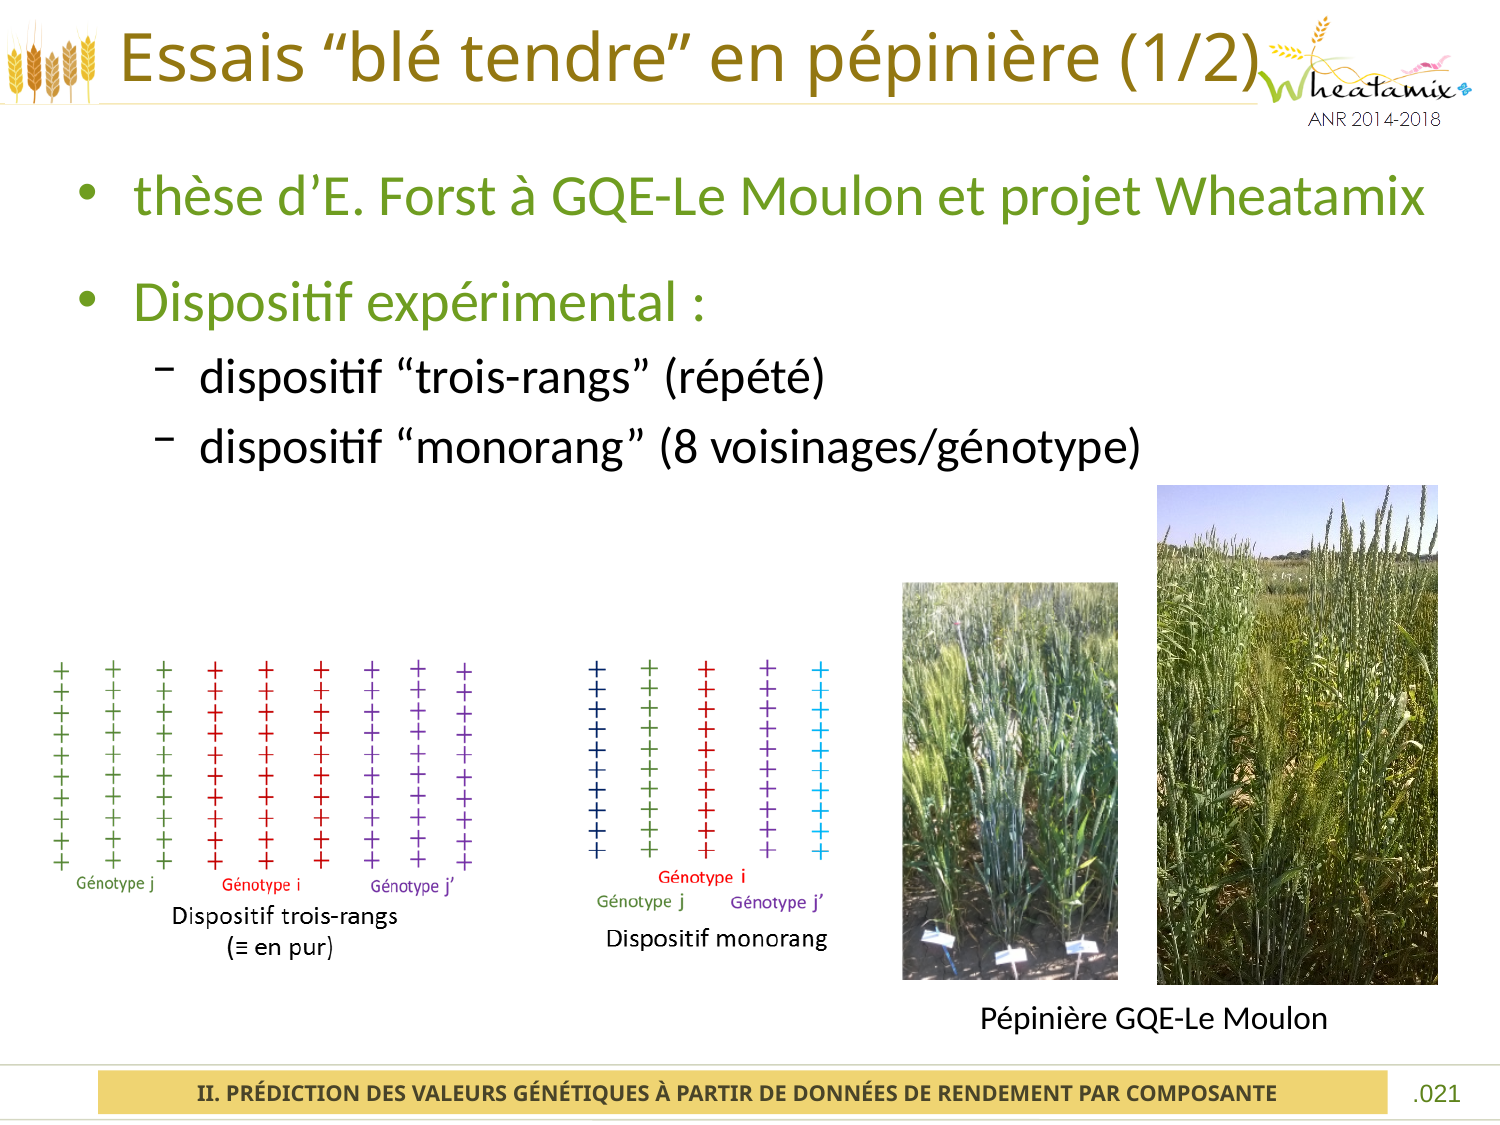

# Essais “blé tendre” en pépinière (1/2)
thèse d’E. Forst à GQE-Le Moulon et projet Wheatamix
Dispositif expérimental :
dispositif “trois-rangs” (répété)
dispositif “monorang” (8 voisinages/génotype)
Pépinière GQE-Le Moulon
II. PRÉDICTION DES VALEURS GÉNÉTIQUES À PARTIR DE DONNÉES DE RENDEMENT PAR COMPOSANTE